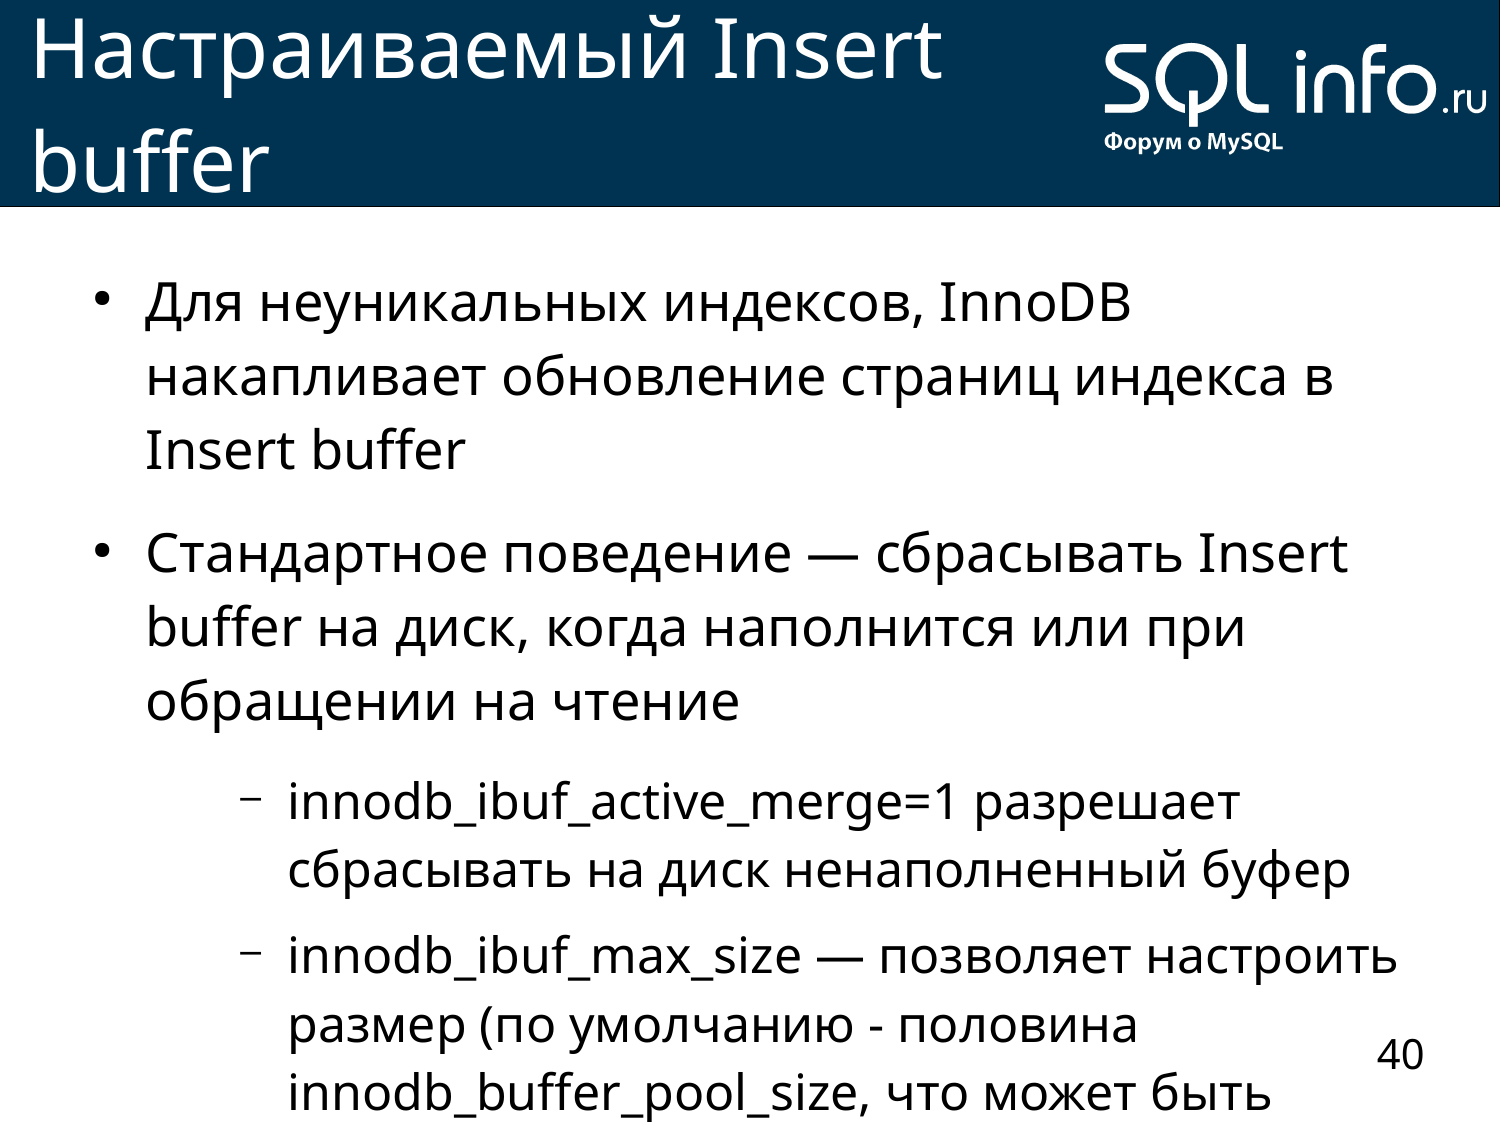

# Настраиваемый Insert buffer
Для неуникальных индексов, InnoDB накапливает обновление страниц индекса в Insert buffer
Стандартное поведение — сбрасывать Insert buffer на диск, когда наполнится или при обращении на чтение
innodb_ibuf_active_merge=1 разрешает сбрасывать на диск ненаполненный буфер
innodb_ibuf_max_size — позволяет настроить размер (по умолчанию - половина innodb_buffer_pool_size, что может быть слишком много)
40